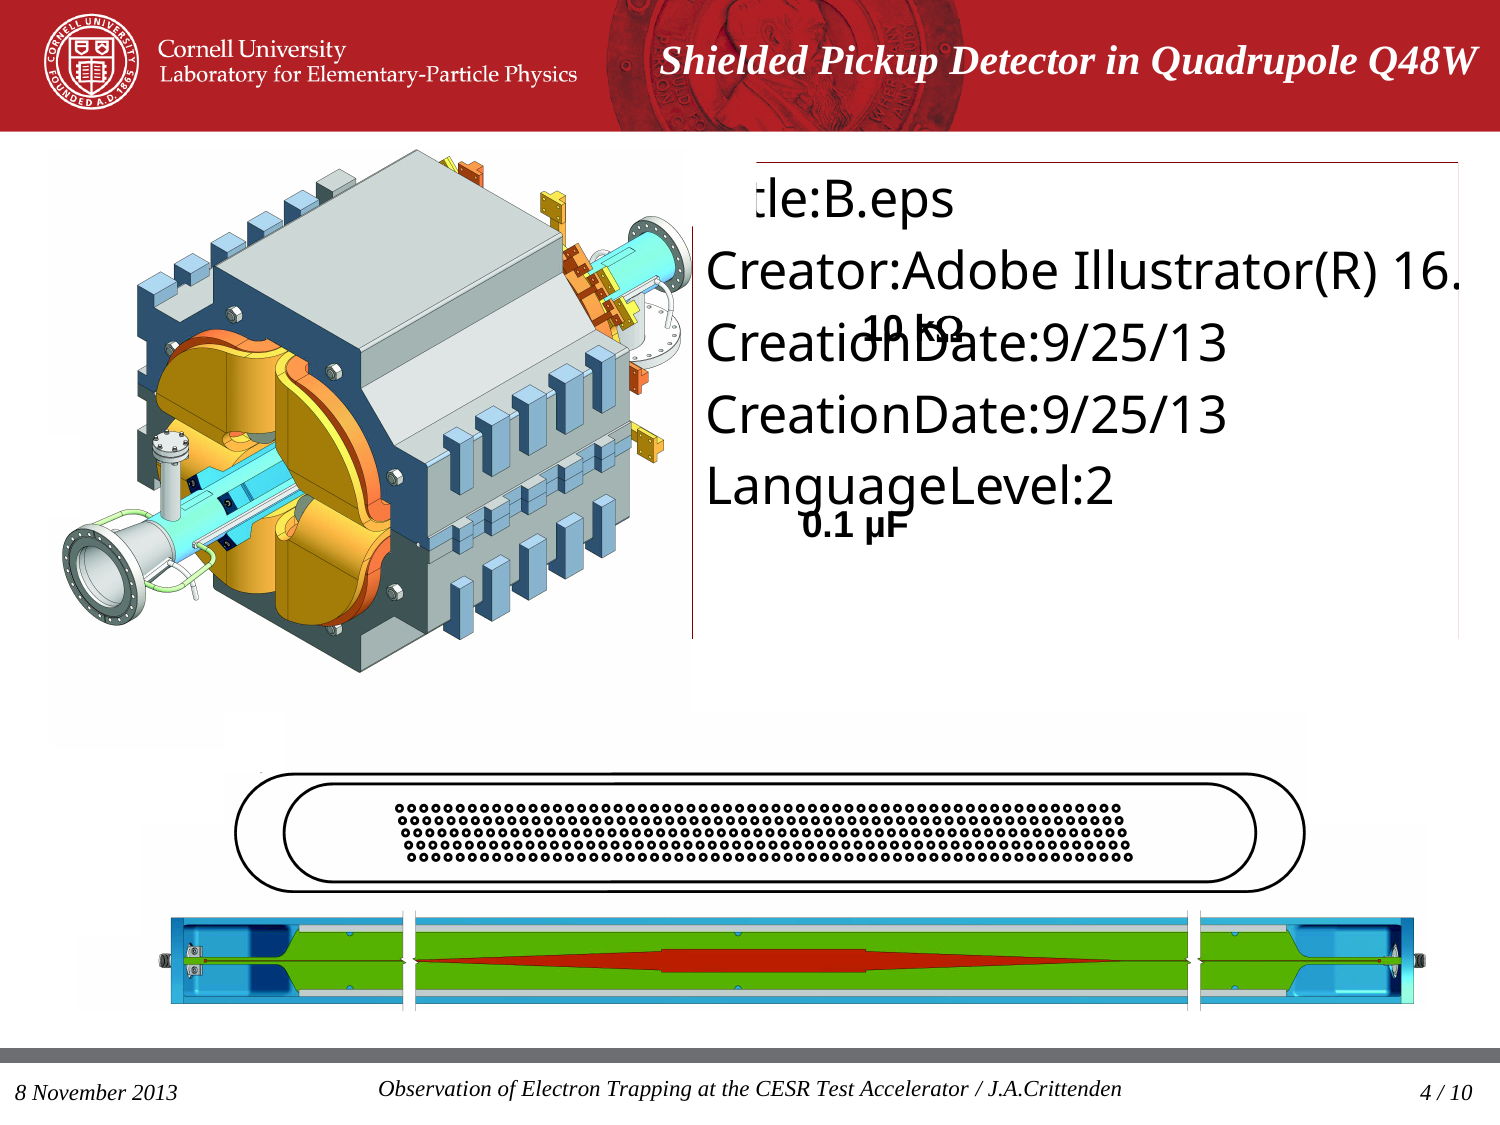

# Shielded Pickup Detector in Quadrupole Q48W
10 kW
0.1 µF